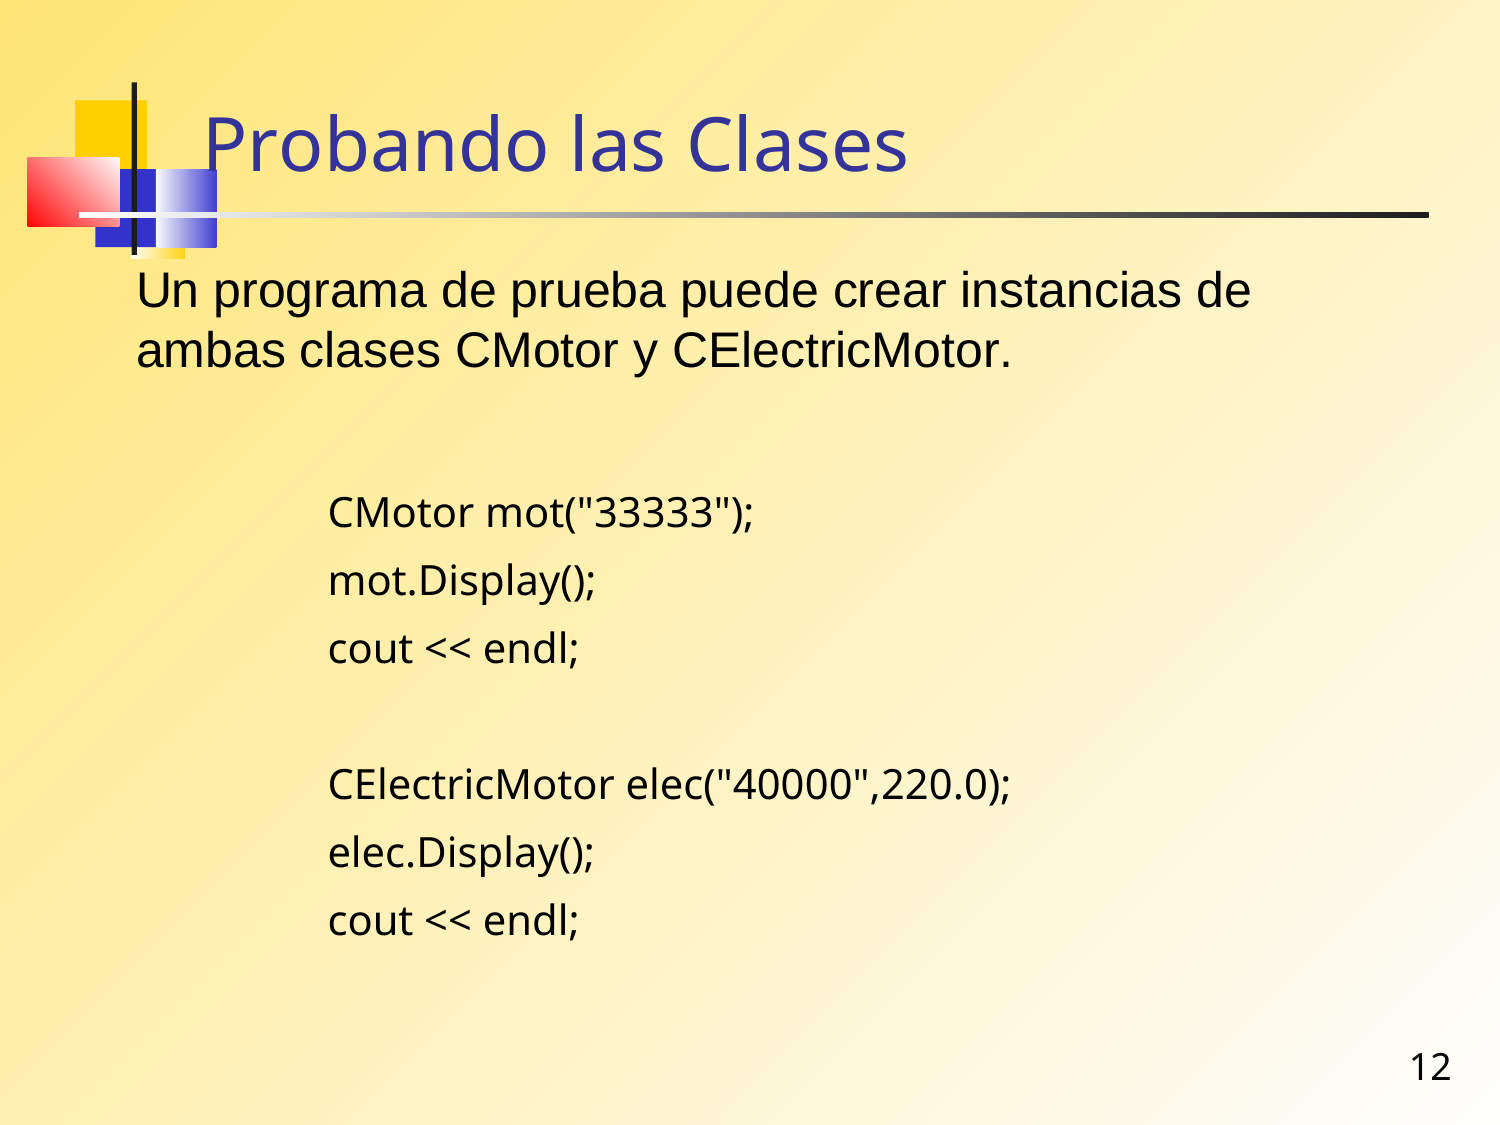

# Probando las Clases
Un programa de prueba puede crear instancias de ambas clases CMotor y CElectricMotor.
CMotor mot("33333");
mot.Display();
cout << endl;
CElectricMotor elec("40000",220.0);
elec.Display();
cout << endl;
12